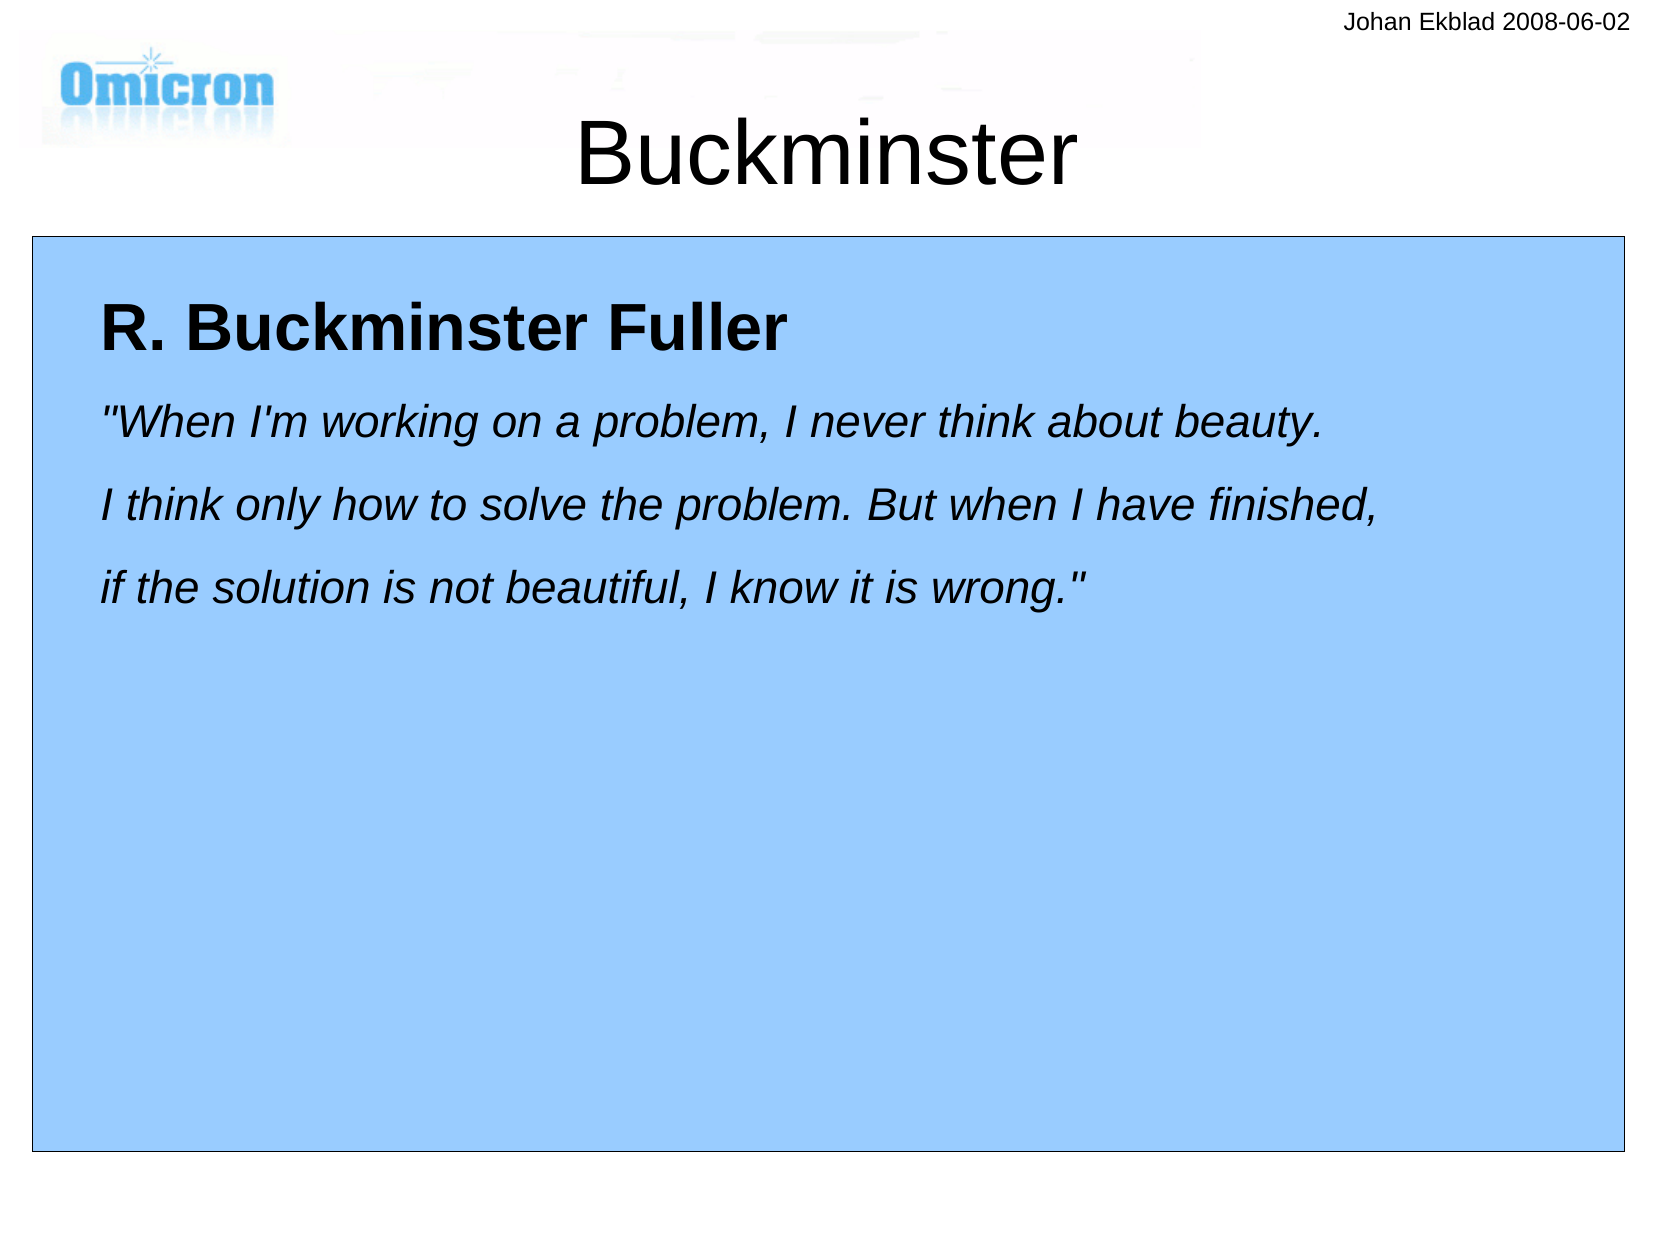

Johan Ekblad 2008-06-02
# Buckminster
R. Buckminster Fuller
"When I'm working on a problem, I never think about beauty.
I think only how to solve the problem. But when I have finished,
if the solution is not beautiful, I know it is wrong."